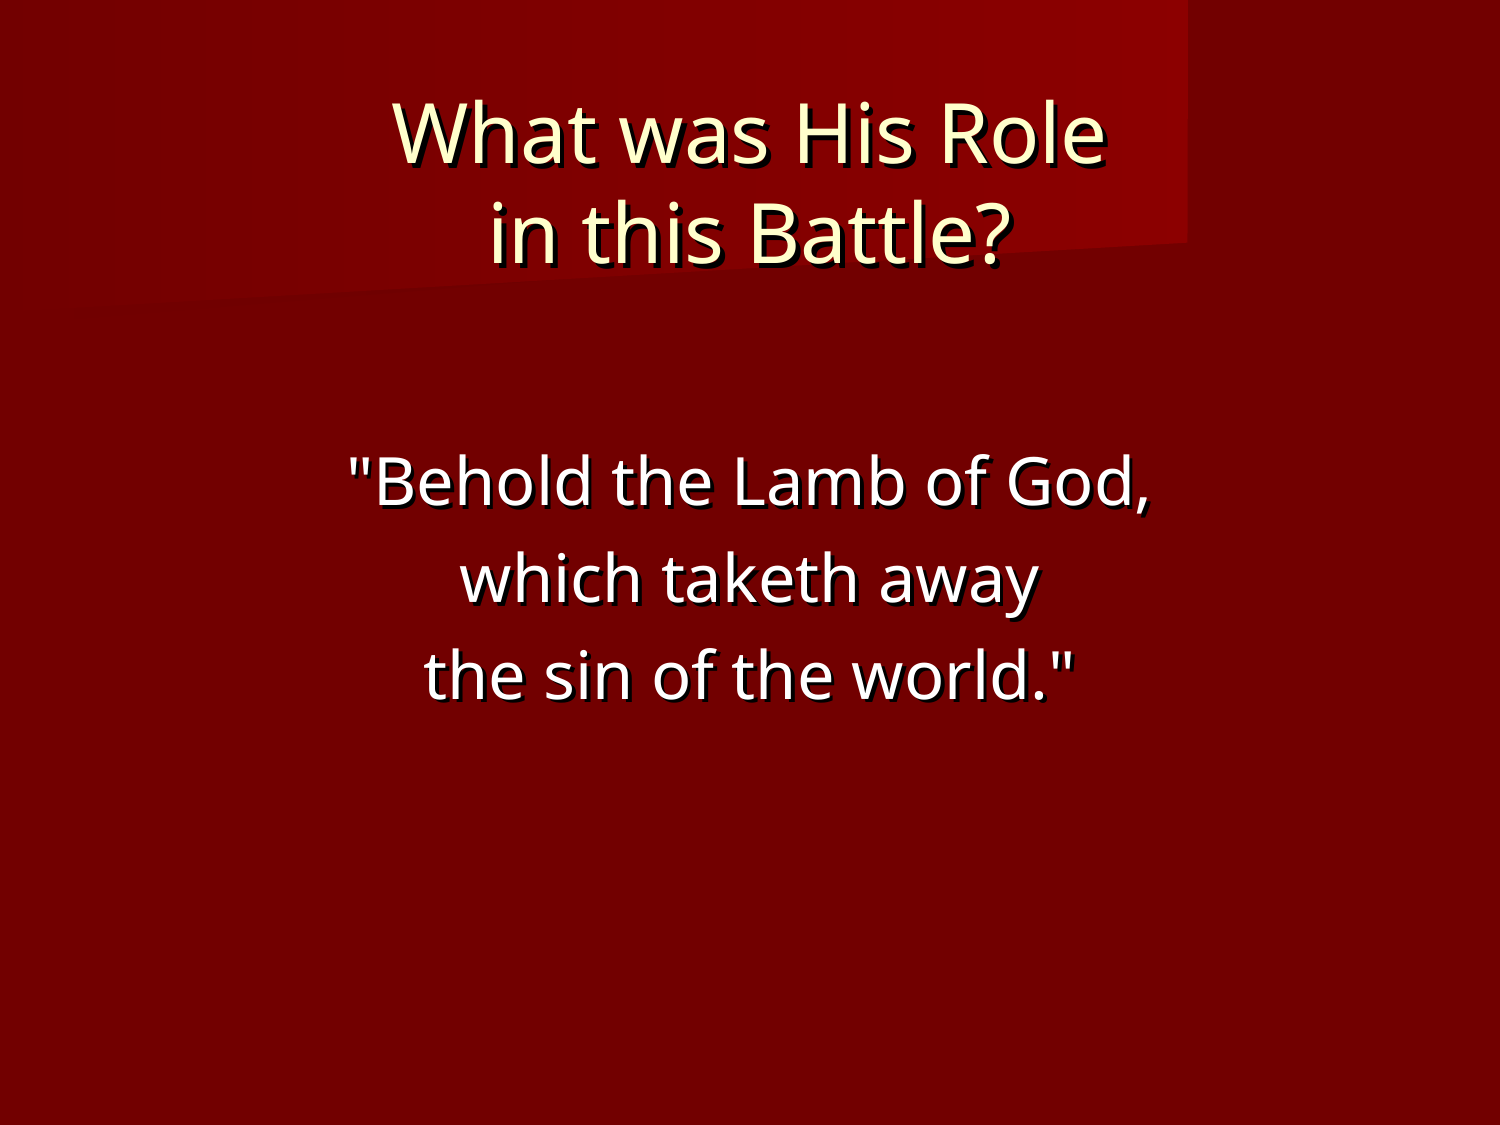

# What was His Role in this Battle?
"Behold the Lamb of God,
which taketh away
the sin of the world."